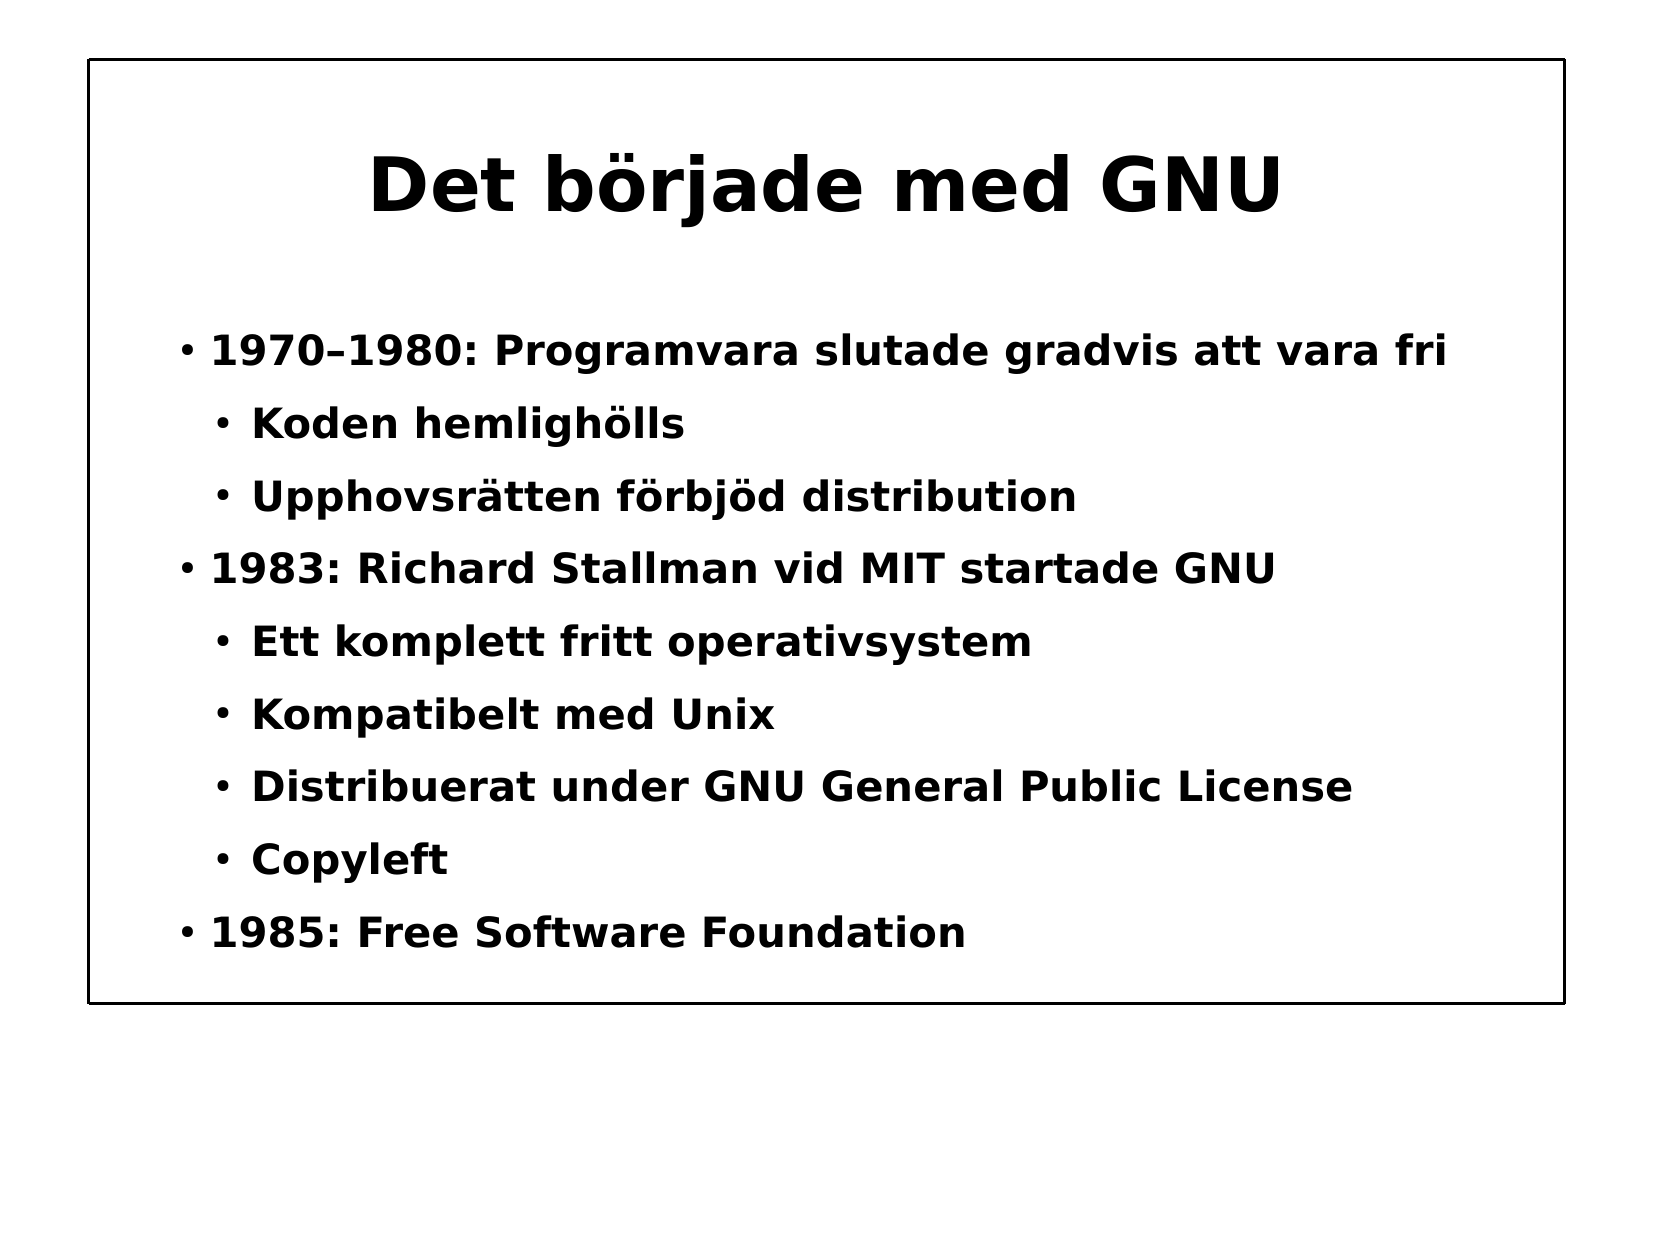

Det började med GNU
 1970–1980: Programvara slutade gradvis att vara fri
Koden hemlighölls
Upphovsrätten förbjöd distribution
 1983: Richard Stallman vid MIT startade GNU
Ett komplett fritt operativsystem
Kompatibelt med Unix
Distribuerat under GNU General Public License
Copyleft
 1985: Free Software Foundation